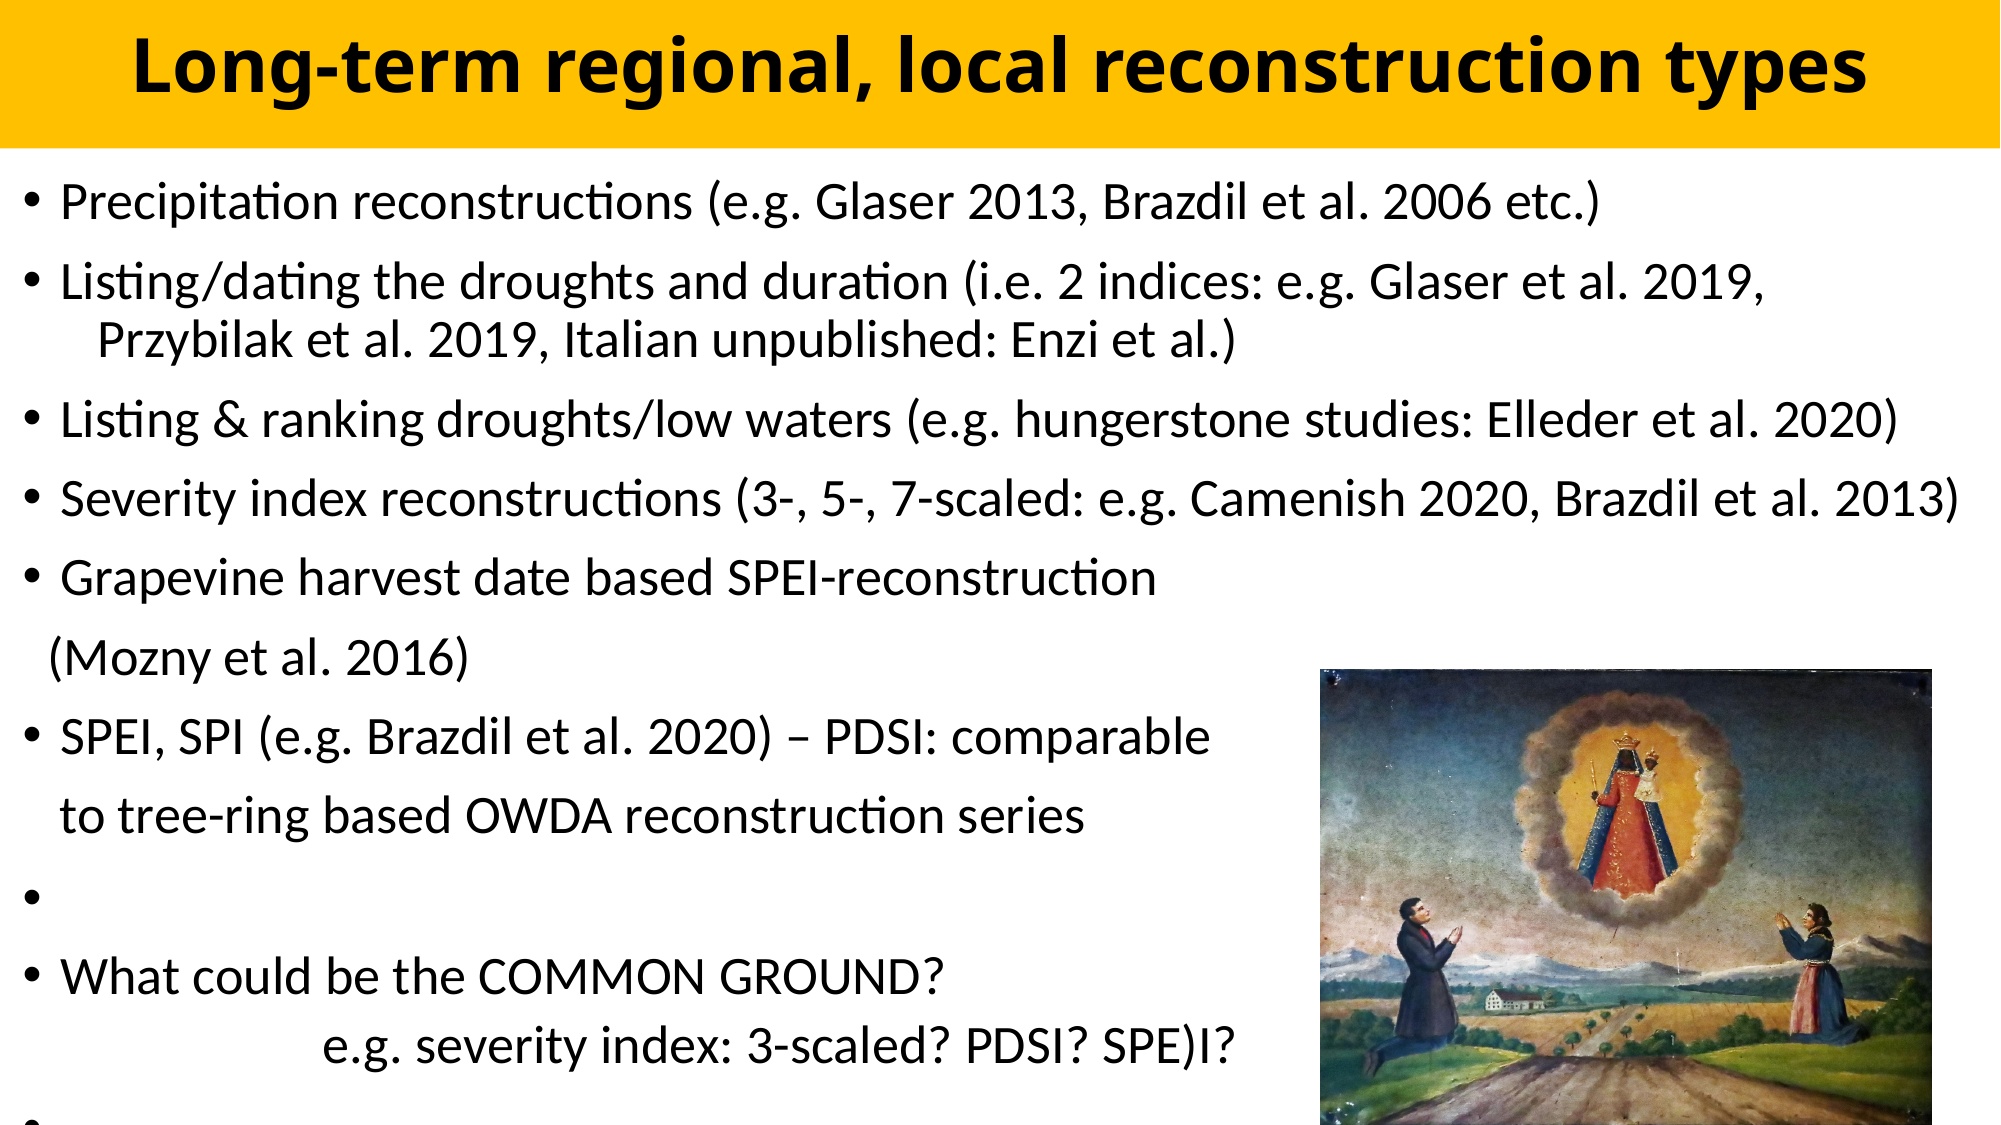

# Long-term regional, local reconstruction types
Precipitation reconstructions (e.g. Glaser 2013, Brazdil et al. 2006 etc.)
Listing/dating the droughts and duration (i.e. 2 indices: e.g. Glaser et al. 2019, Przybilak et al. 2019, Italian unpublished: Enzi et al.)
Listing & ranking droughts/low waters (e.g. hungerstone studies: Elleder et al. 2020)
Severity index reconstructions (3-, 5-, 7-scaled: e.g. Camenish 2020, Brazdil et al. 2013)
Grapevine harvest date based SPEI-reconstruction
 (Mozny et al. 2016)
SPEI, SPI (e.g. Brazdil et al. 2020) – PDSI: comparable
 to tree-ring based OWDA reconstruction series
What could be the COMMON GROUND?
e.g. severity index: 3-scaled? PDSI? SPE)I?